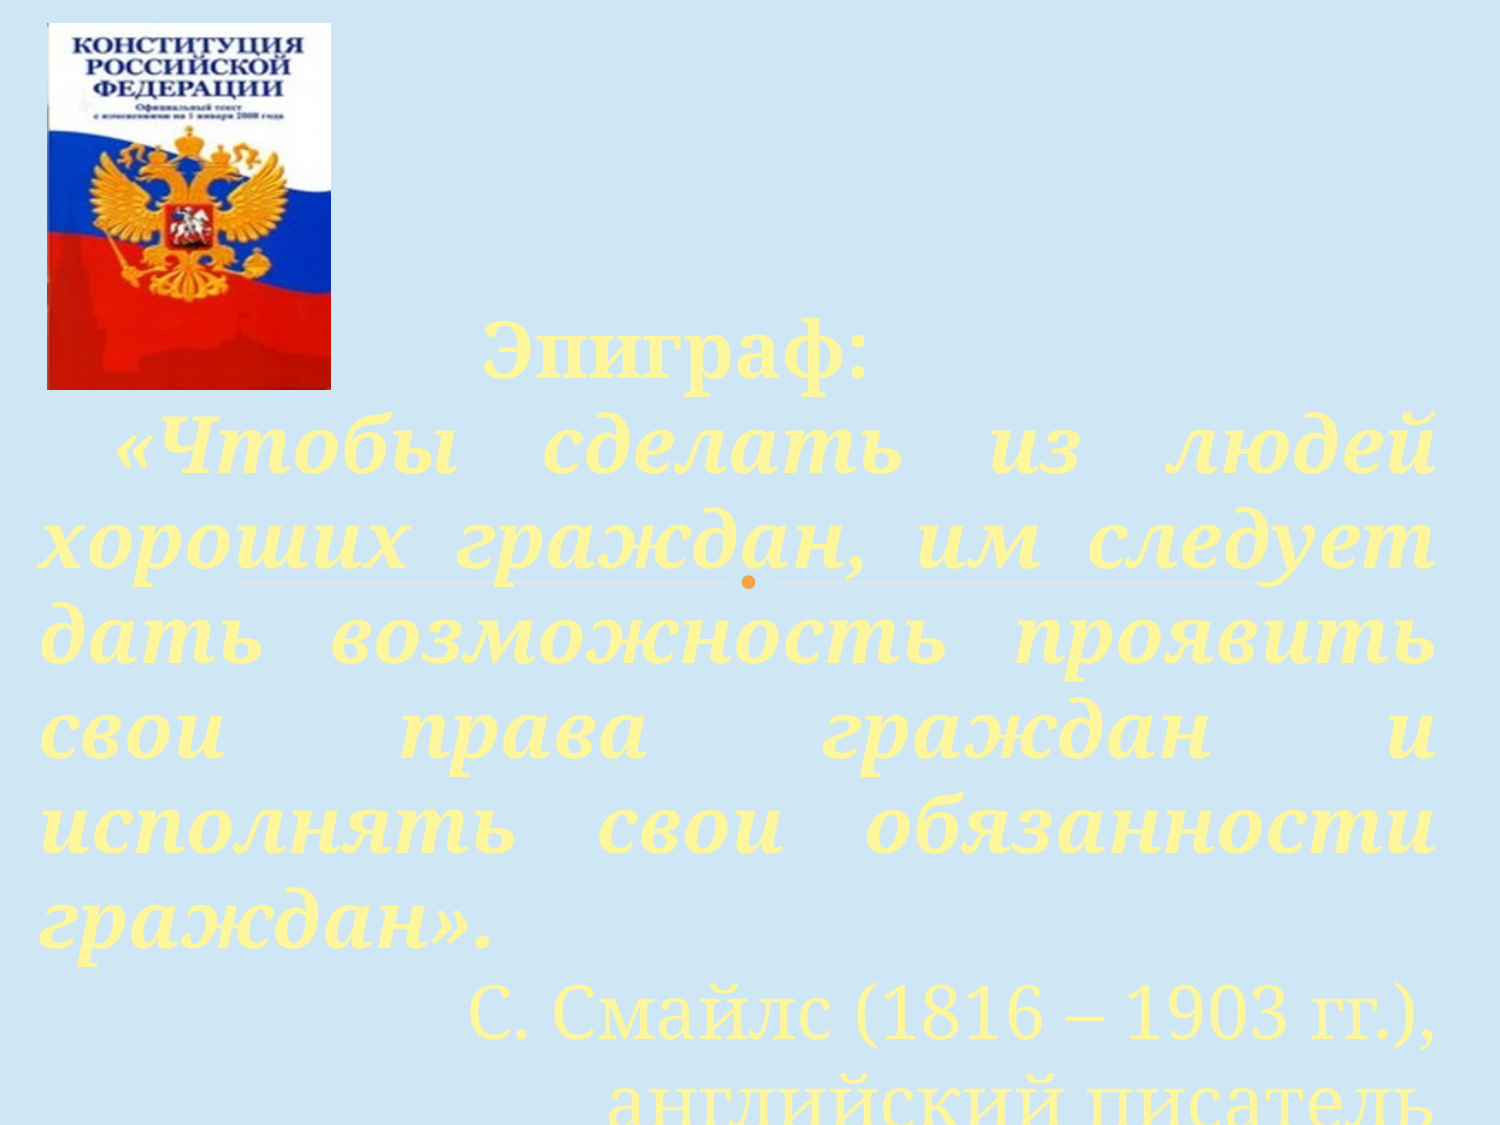

# Эпиграф:
«Чтобы сделать из людей хороших граждан, им следует дать возможность проявить свои права граждан и исполнять свои обязанности граждан».
С. Смайлс (1816 – 1903 гг.), английский писатель